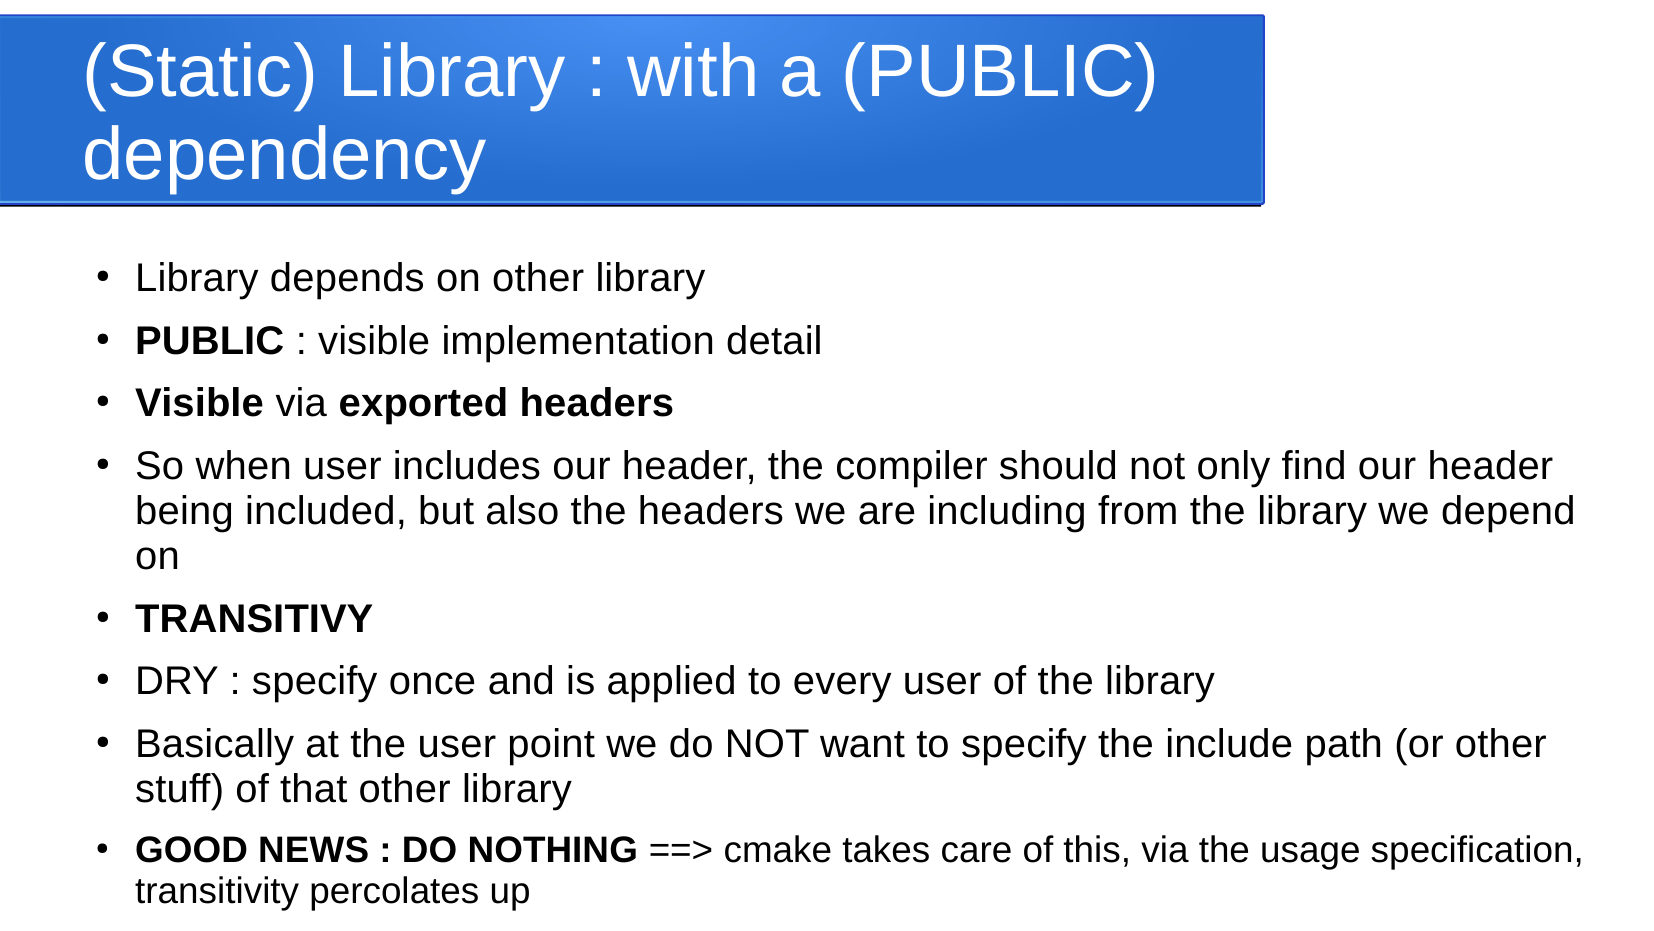

# (Static) Library : with a (PUBLIC) dependency
Library depends on other library
PUBLIC : visible implementation detail
Visible via exported headers
So when user includes our header, the compiler should not only find our header being included, but also the headers we are including from the library we depend on
TRANSITIVY
DRY : specify once and is applied to every user of the library
Basically at the user point we do NOT want to specify the include path (or other stuff) of that other library
GOOD NEWS : DO NOTHING ==> cmake takes care of this, via the usage specification, transitivity percolates up